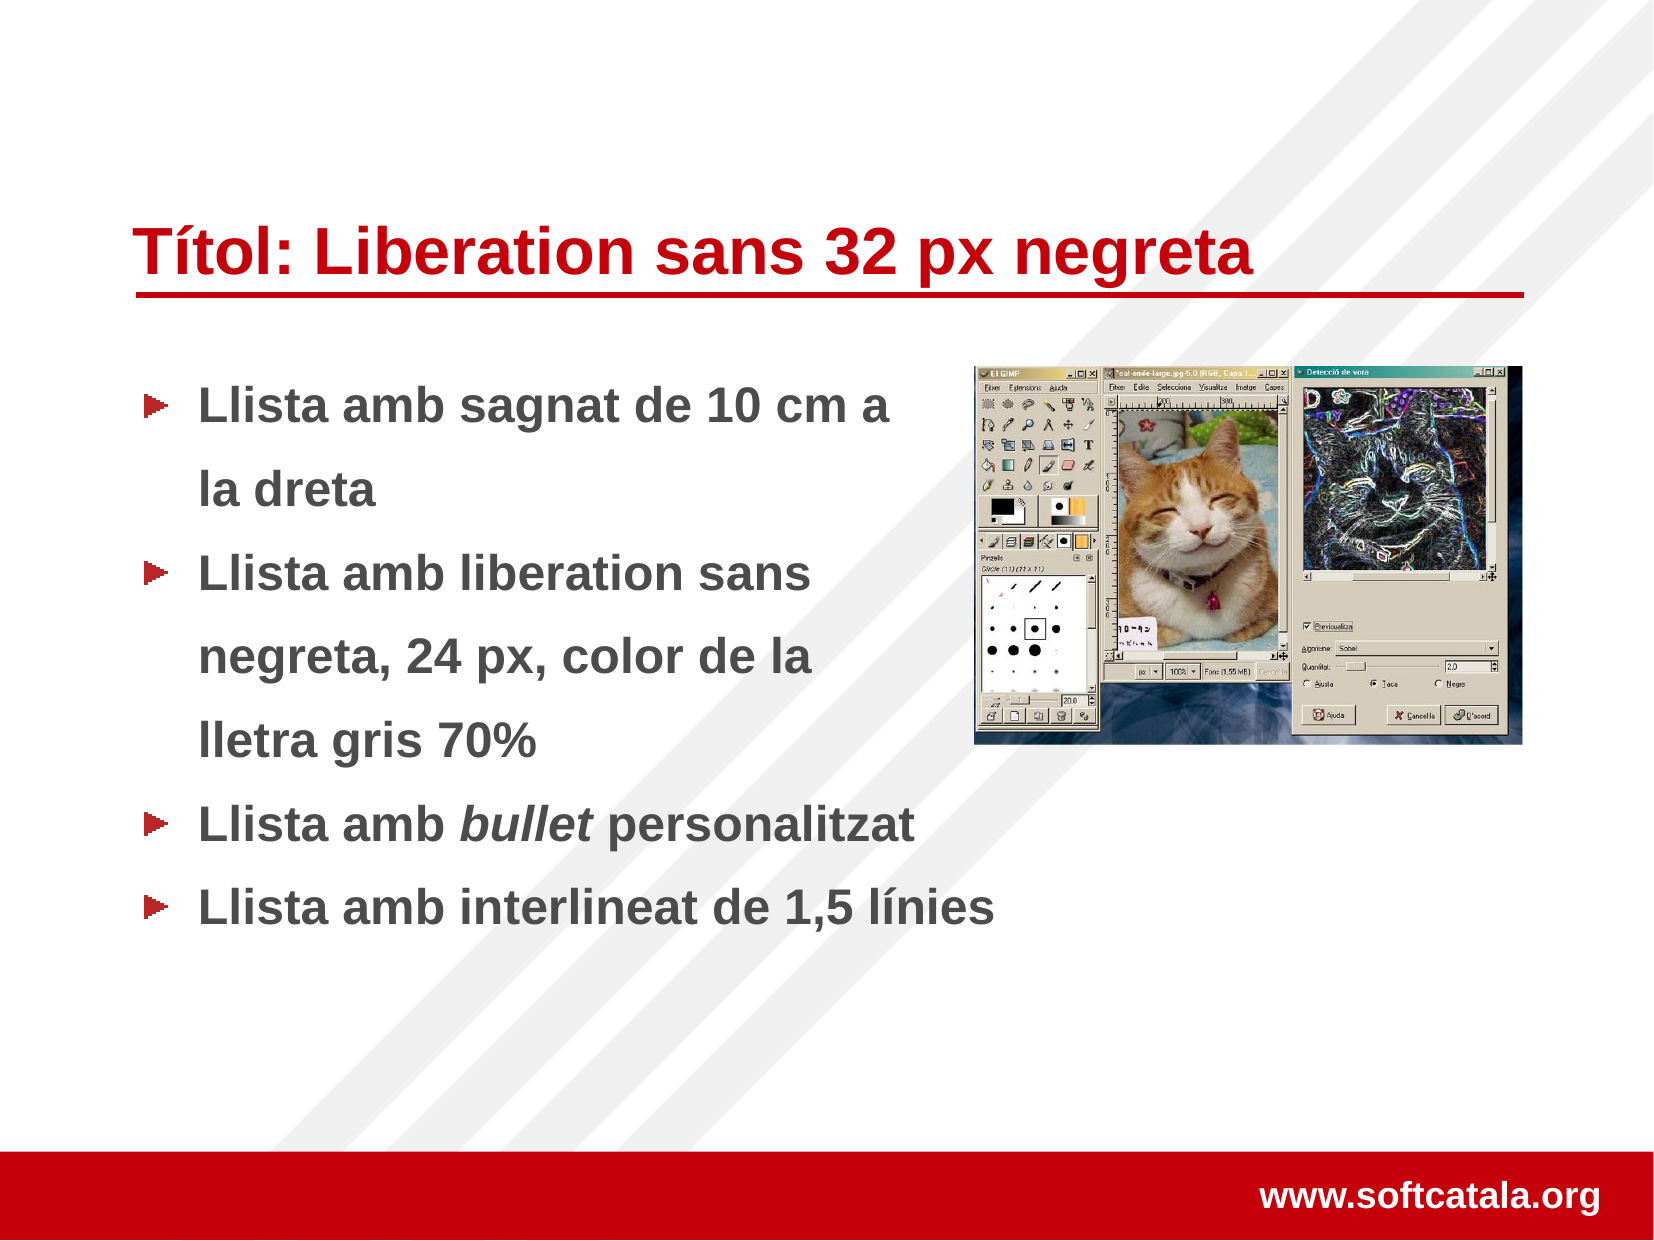

Títol: Liberation sans 32 px negreta
Llista amb sagnat de 10 cm a la dreta
Llista amb liberation sans negreta, 24 px, color de la lletra gris 70%
Llista amb bullet personalitzat
Llista amb interlineat de 1,5 línies
 www.softcatala.org